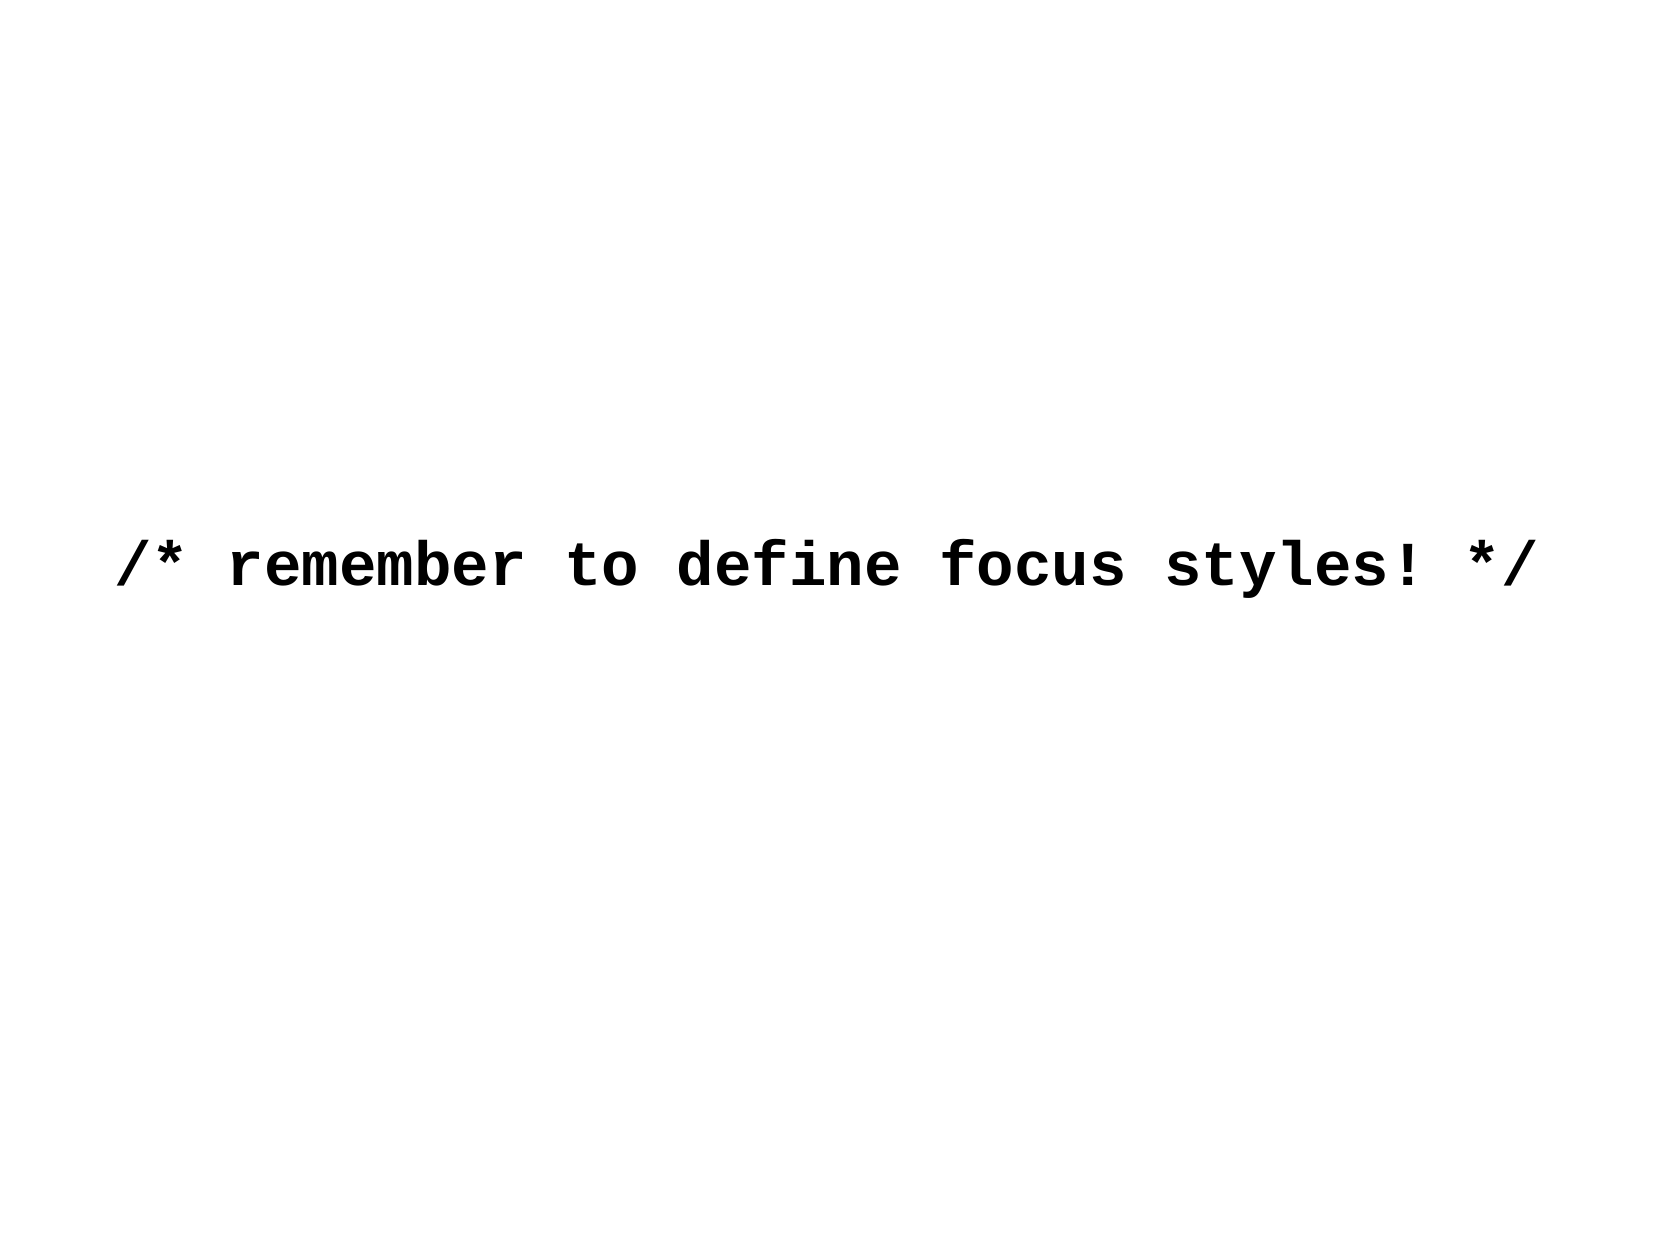

# /* remember to define focus styles! */